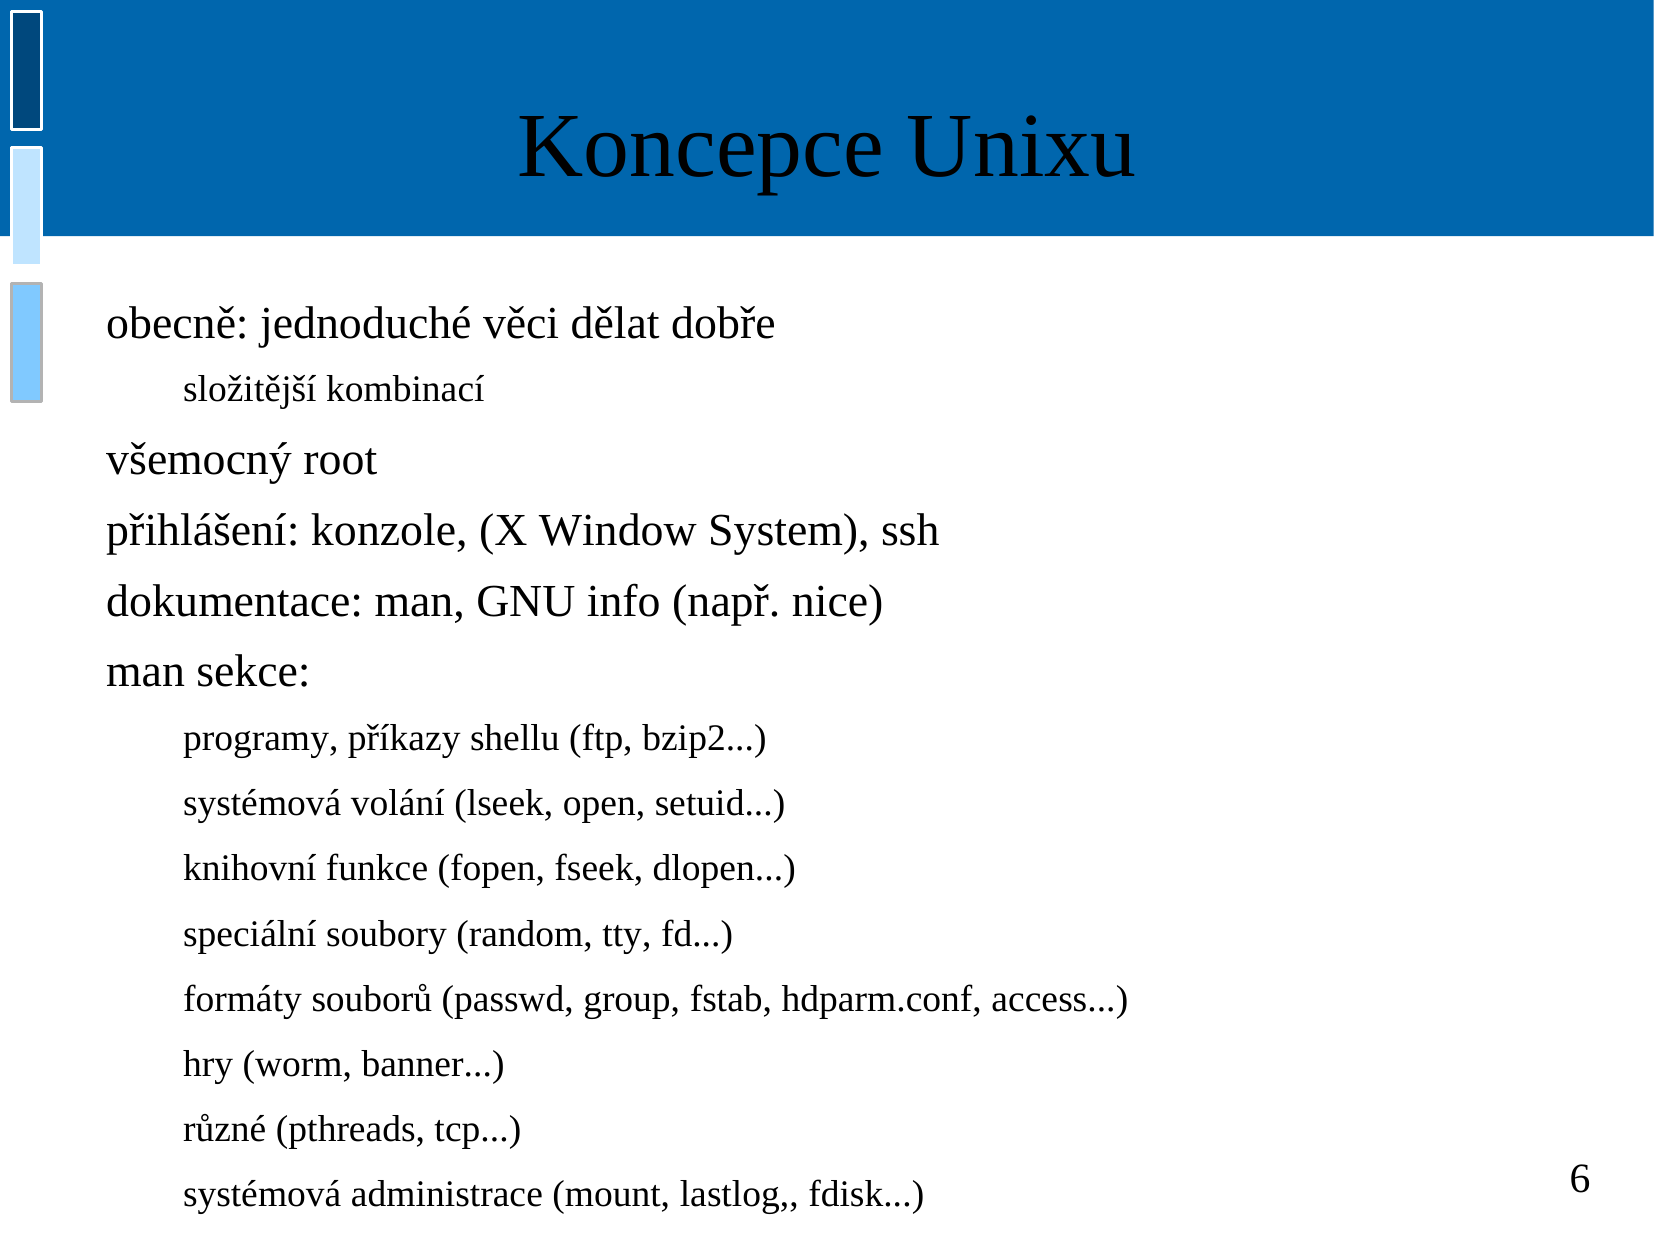

# Koncepce Unixu
obecně: jednoduché věci dělat dobře
složitější kombinací
všemocný root
přihlášení: konzole, (X Window System), ssh
dokumentace: man, GNU info (např. nice)
man sekce:
programy, příkazy shellu (ftp, bzip2...)
systémová volání (lseek, open, setuid...)
knihovní funkce (fopen, fseek, dlopen...)
speciální soubory (random, tty, fd...)
formáty souborů (passwd, group, fstab, hdparm.conf, access...)
hry (worm, banner...)
různé (pthreads, tcp...)
systémová administrace (mount, lastlog,, fdisk...)